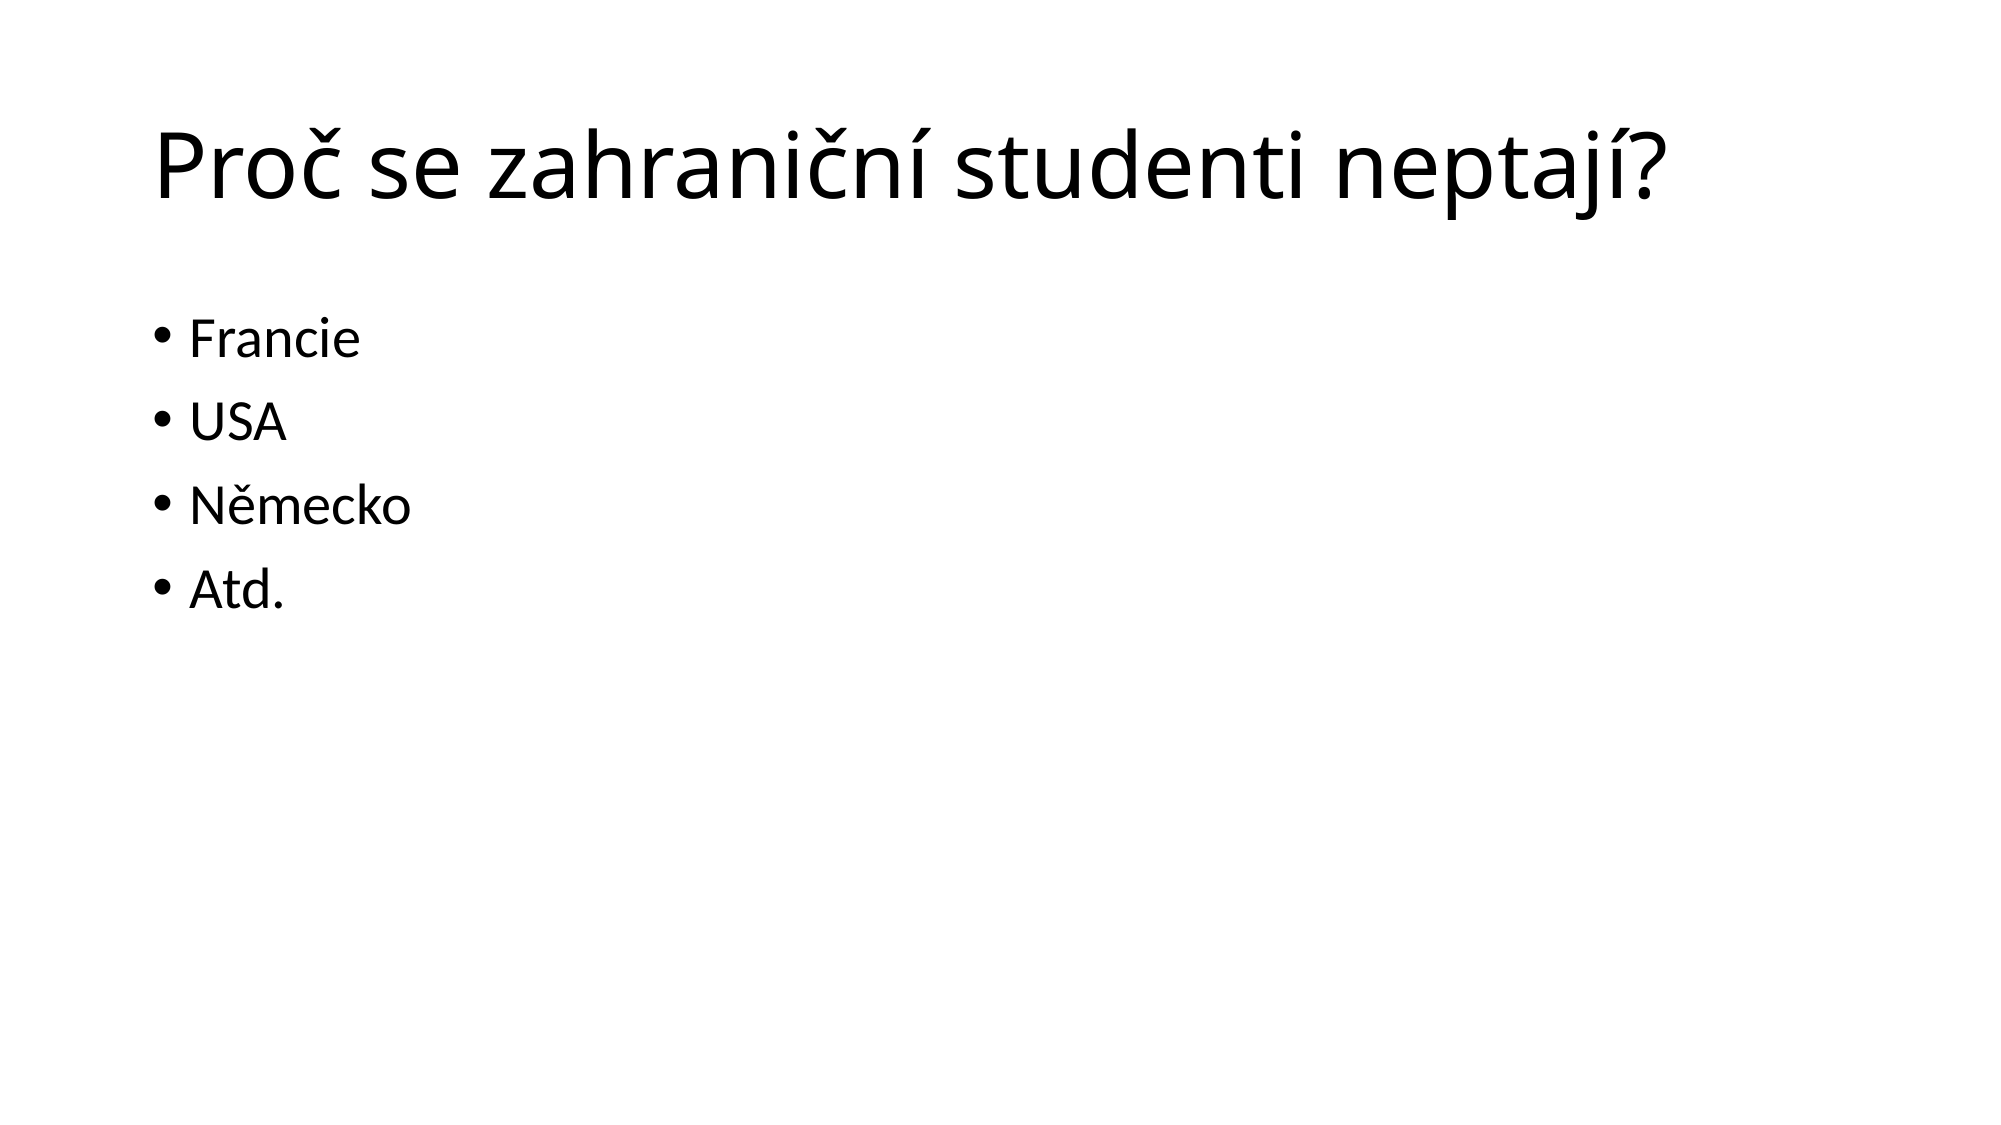

# Proč se zahraniční studenti neptají?
Francie
USA
Německo
Atd.